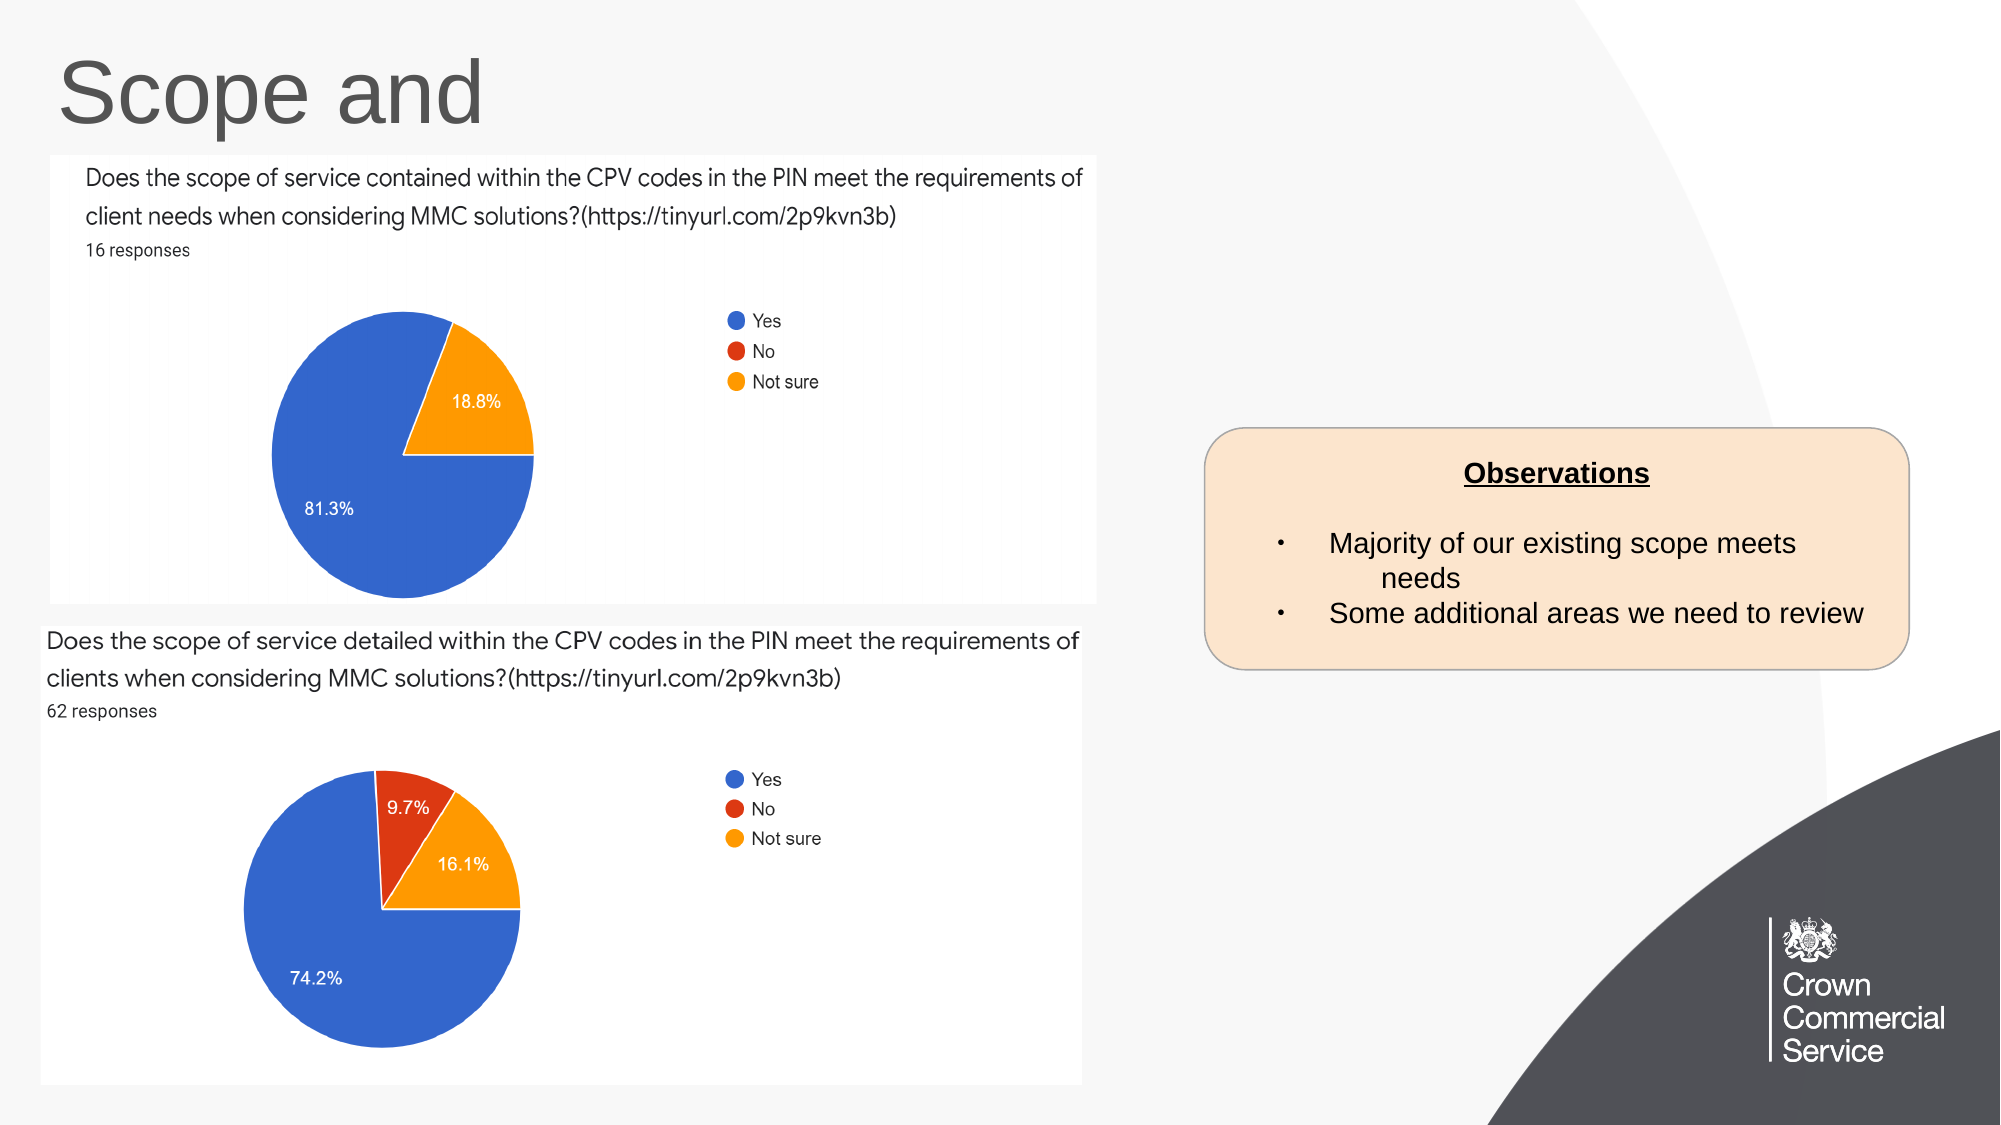

# Scope and Service
Observations
Majority of our existing scope meets needs
Some additional areas we need to review